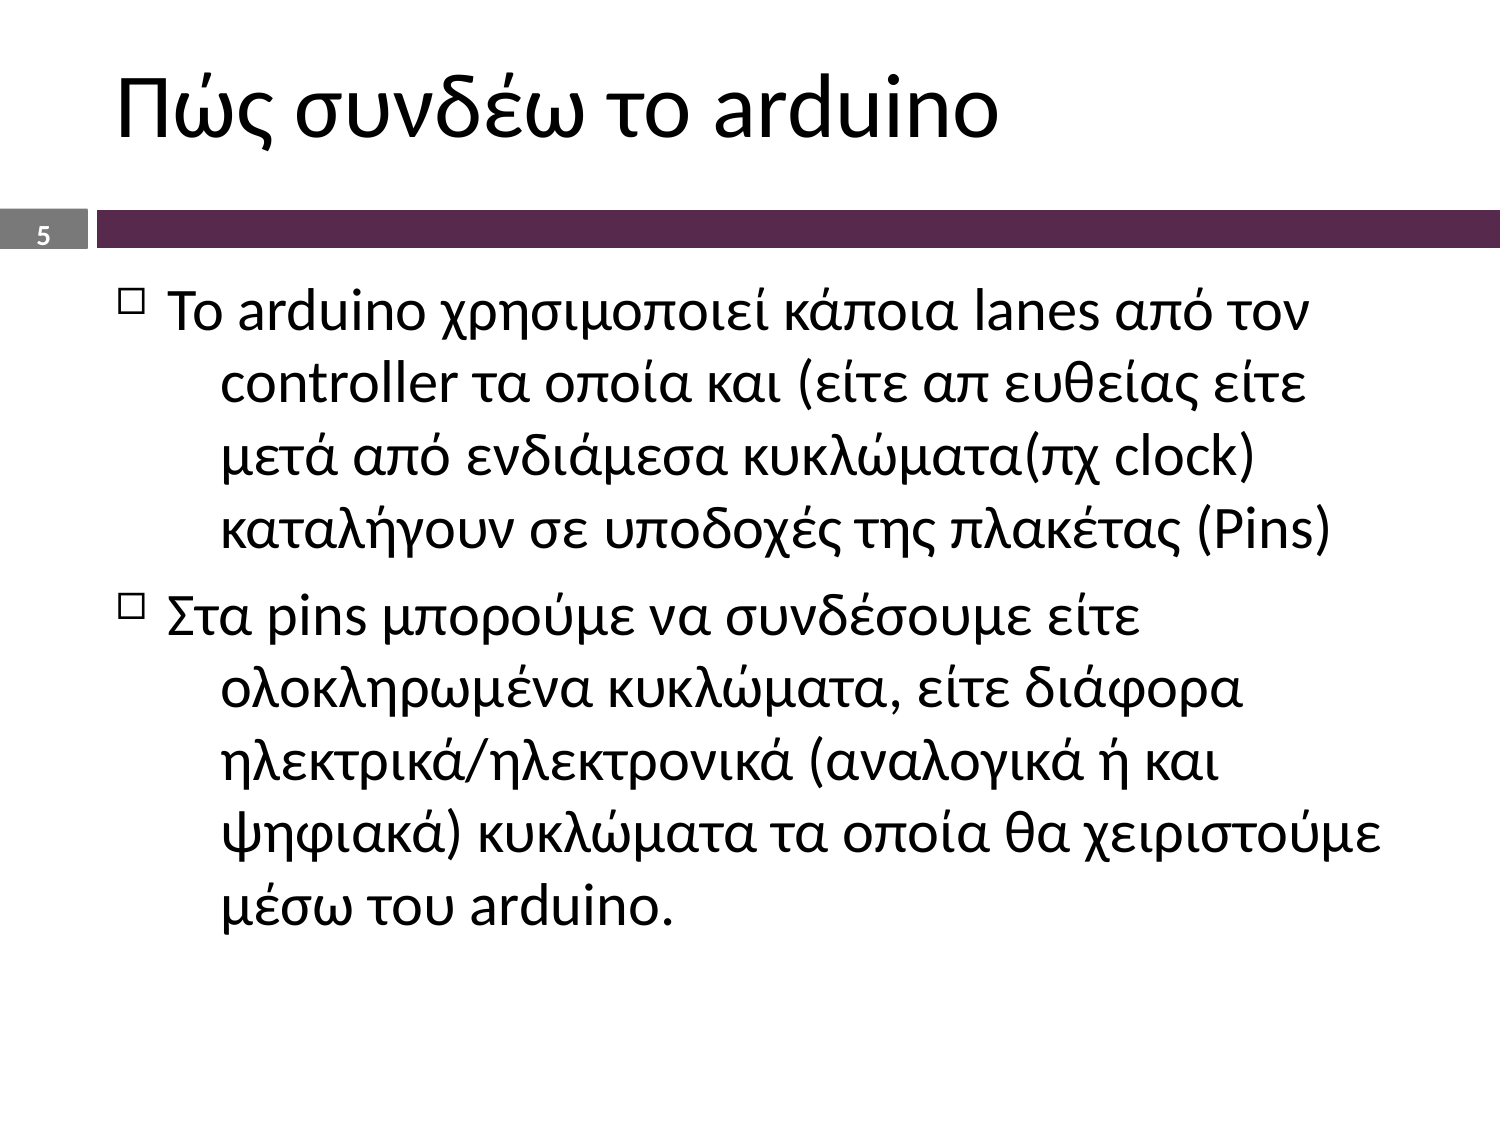

# Πώς συνδέω το arduino
Το arduino χρησιμοποιεί κάποια lanes από τον controller τα οποία και (είτε απ ευθείας είτε μετά από ενδιάμεσα κυκλώματα(πχ clock) καταλήγουν σε υποδοχές της πλακέτας (Pins)
Στα pins μπορούμε να συνδέσουμε είτε ολοκληρωμένα κυκλώματα, είτε διάφορα ηλεκτρικά/ηλεκτρονικά (αναλογικά ή και ψηφιακά) κυκλώματα τα οποία θα χειριστούμε μέσω του arduino.